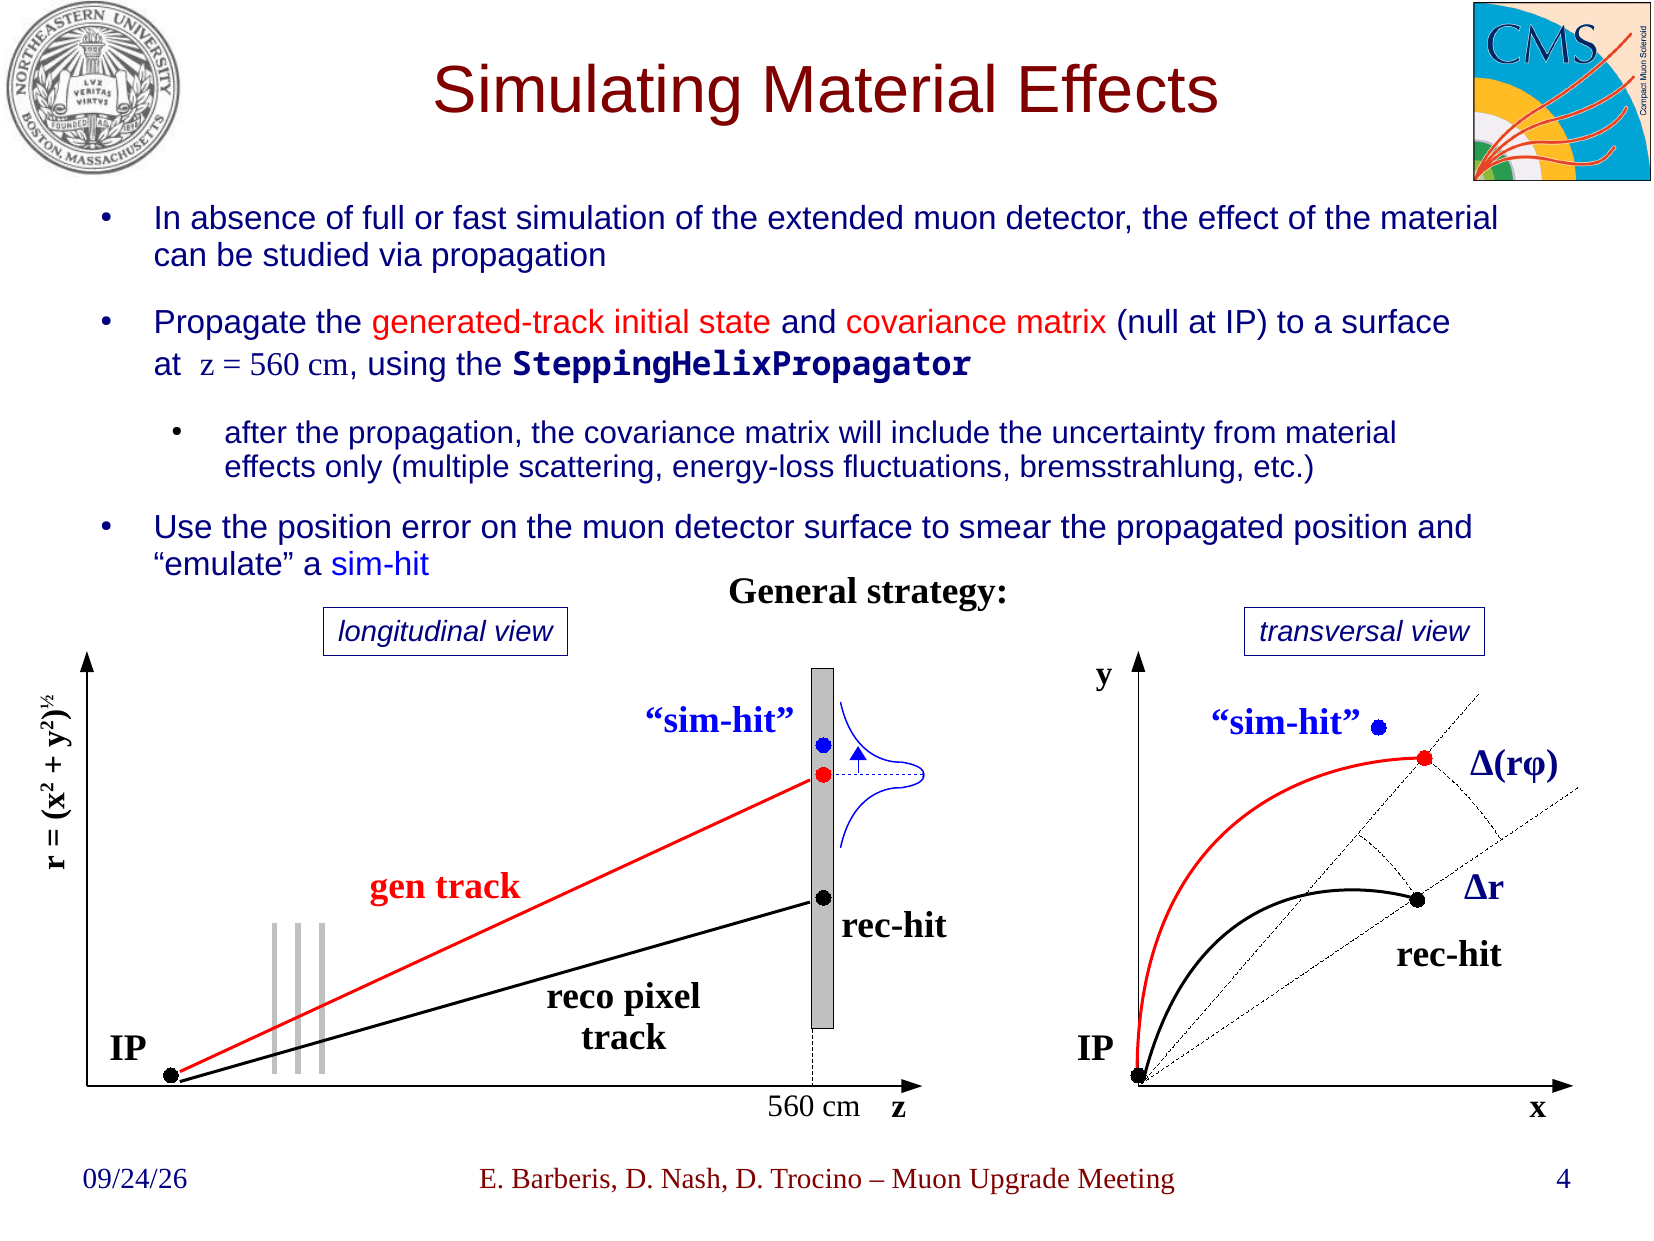

# Simulating Material Effects
In absence of full or fast simulation of the extended muon detector, the effect of the material
can be studied via propagation
Propagate the generated-track initial state and covariance matrix (null at IP) to a surface
at z = 560 cm, using the SteppingHelixPropagator
after the propagation, the covariance matrix will include the uncertainty from material
effects only (multiple scattering, energy-loss fluctuations, bremsstrahlung, etc.)
Use the position error on the muon detector surface to smear the propagated position and “emulate” a sim-hit
General strategy:
longitudinal view
transversal view
y
“sim-hit”
“sim-hit”
Δ(rφ)
r = (x2 + y2)½
gen track
Δr
rec-hit
rec-hit
reco pixel
track
IP
IP
x
560 cm
z
D. Trocino - Meeting
4